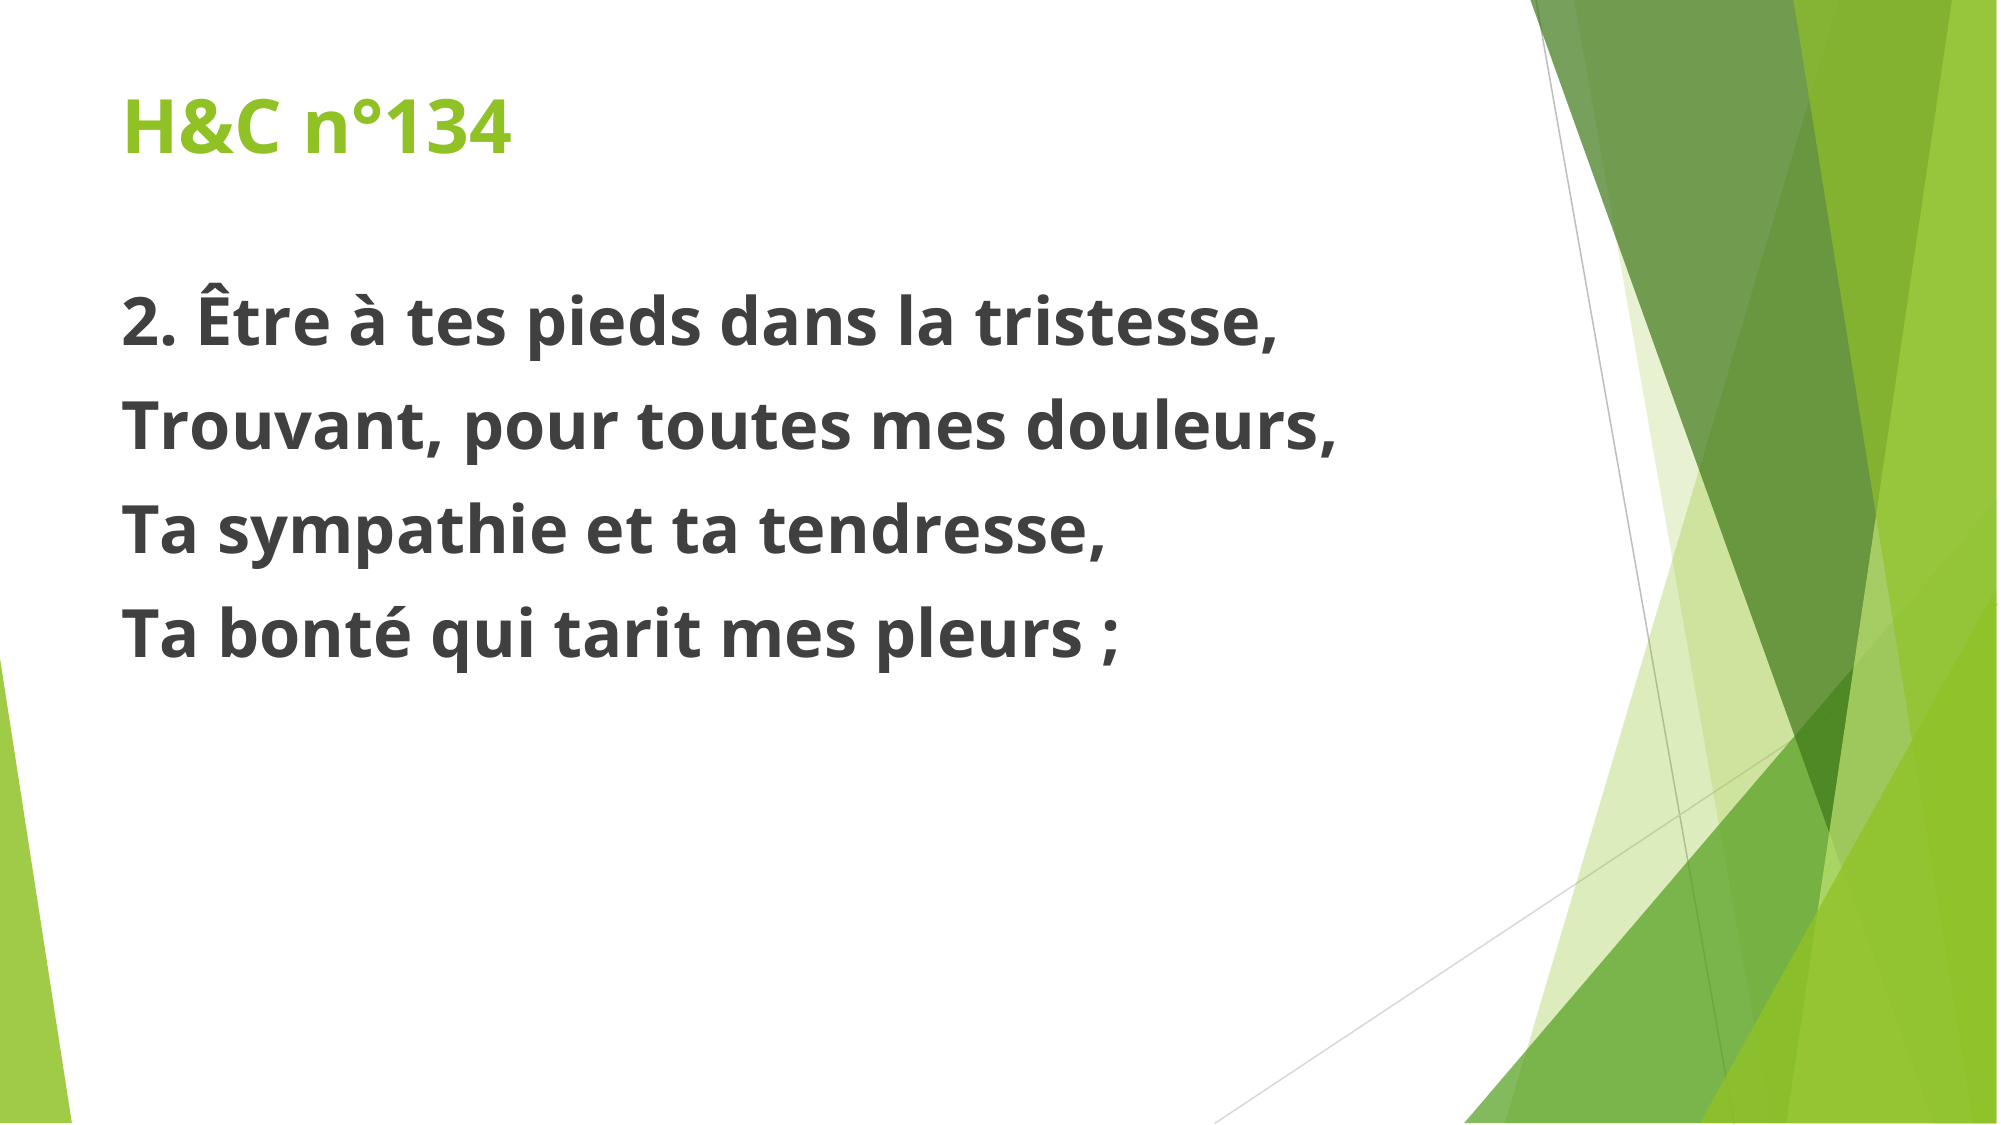

H&C n°134
2. Être à tes pieds dans la tristesse,
Trouvant, pour toutes mes douleurs,
Ta sympathie et ta tendresse,
Ta bonté qui tarit mes pleurs ;